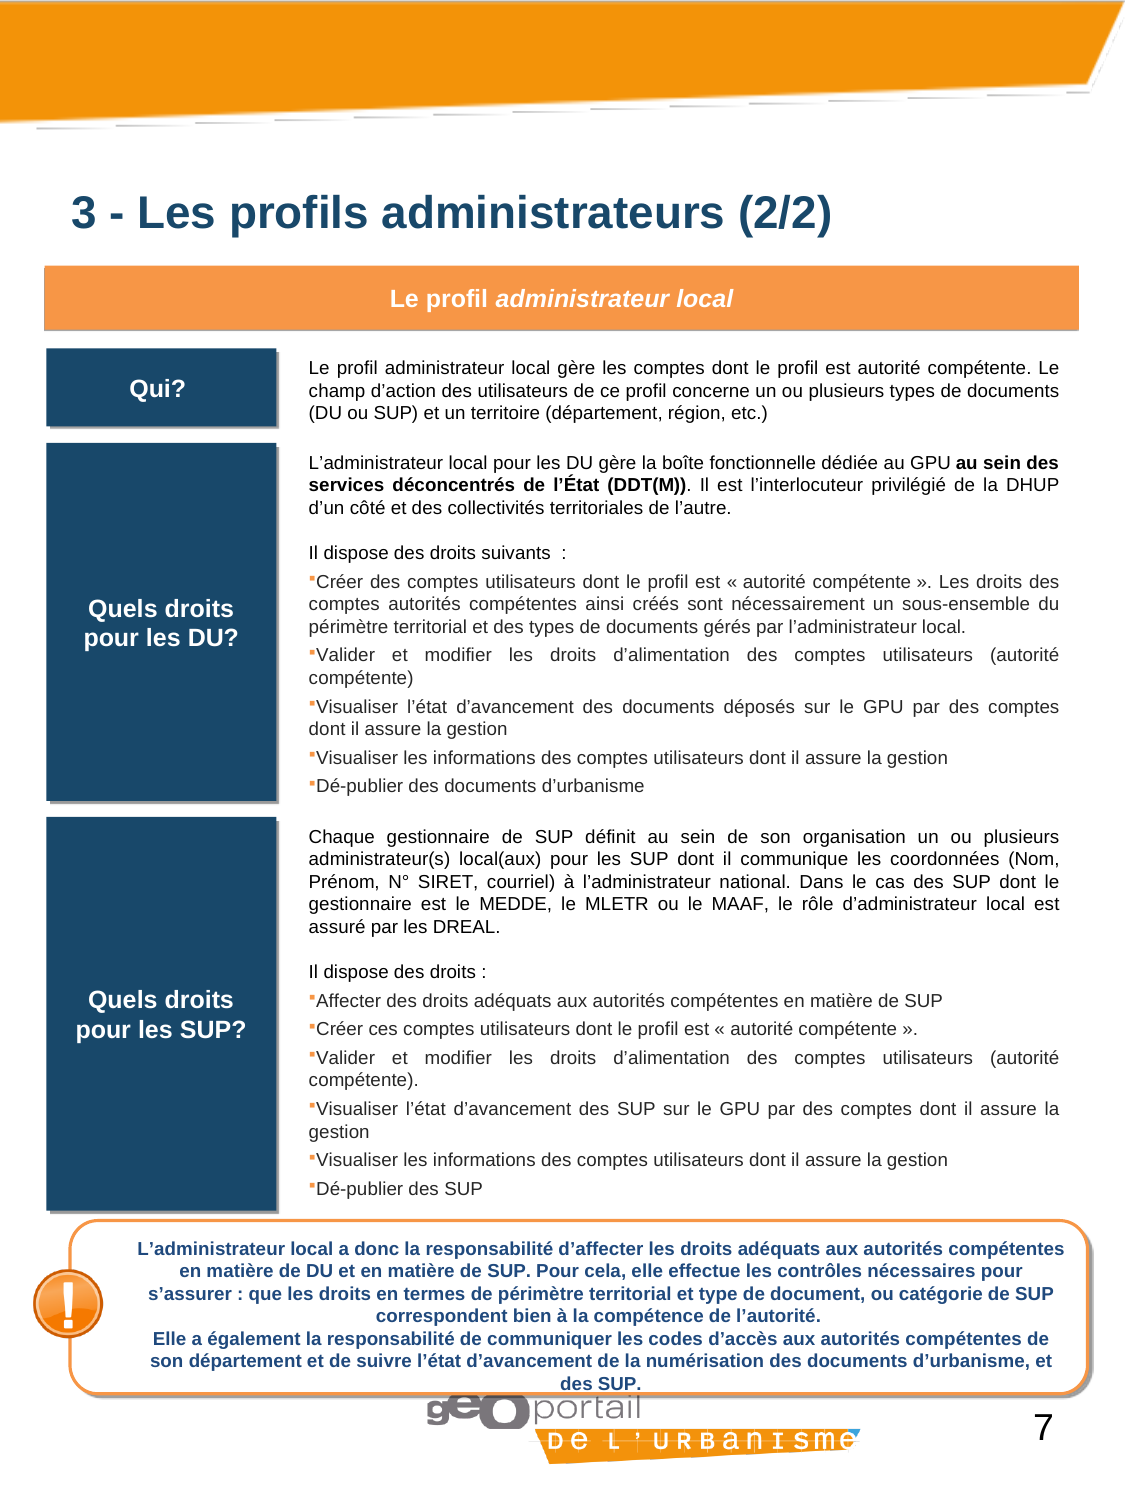

# 3 - Les profils administrateurs (2/2)
Le profil administrateur local
Qui?
Le profil administrateur local gère les comptes dont le profil est autorité compétente. Le champ d’action des utilisateurs de ce profil concerne un ou plusieurs types de documents (DU ou SUP) et un territoire (département, région, etc.)
Quels droits pour les DU?
L’administrateur local pour les DU gère la boîte fonctionnelle dédiée au GPU au sein des services déconcentrés de l’État (DDT(M)). Il est l’interlocuteur privilégié de la DHUP d’un côté et des collectivités territoriales de l’autre.
Il dispose des droits suivants  :
Créer des comptes utilisateurs dont le profil est « autorité compétente ». Les droits des comptes autorités compétentes ainsi créés sont nécessairement un sous-ensemble du périmètre territorial et des types de documents gérés par l’administrateur local.
Valider et modifier les droits d’alimentation des comptes utilisateurs (autorité compétente)
Visualiser l’état d’avancement des documents déposés sur le GPU par des comptes dont il assure la gestion
Visualiser les informations des comptes utilisateurs dont il assure la gestion
Dé-publier des documents d’urbanisme
Quels droits pour les SUP?
Chaque gestionnaire de SUP définit au sein de son organisation un ou plusieurs administrateur(s) local(aux) pour les SUP dont il communique les coordonnées (Nom, Prénom, N° SIRET, courriel) à l’administrateur national. Dans le cas des SUP dont le gestionnaire est le MEDDE, le MLETR ou le MAAF, le rôle d’administrateur local est assuré par les DREAL.
Il dispose des droits :
Affecter des droits adéquats aux autorités compétentes en matière de SUP
Créer ces comptes utilisateurs dont le profil est « autorité compétente ».
Valider et modifier les droits d’alimentation des comptes utilisateurs (autorité compétente).
Visualiser l’état d’avancement des SUP sur le GPU par des comptes dont il assure la gestion
Visualiser les informations des comptes utilisateurs dont il assure la gestion
Dé-publier des SUP
L’administrateur local a donc la responsabilité d’affecter les droits adéquats aux autorités compétentes en matière de DU et en matière de SUP. Pour cela, elle effectue les contrôles nécessaires pour s’assurer : que les droits en termes de périmètre territorial et type de document, ou catégorie de SUP correspondent bien à la compétence de l’autorité.
Elle a également la responsabilité de communiquer les codes d’accès aux autorités compétentes de son département et de suivre l’état d’avancement de la numérisation des documents d’urbanisme, et des SUP.